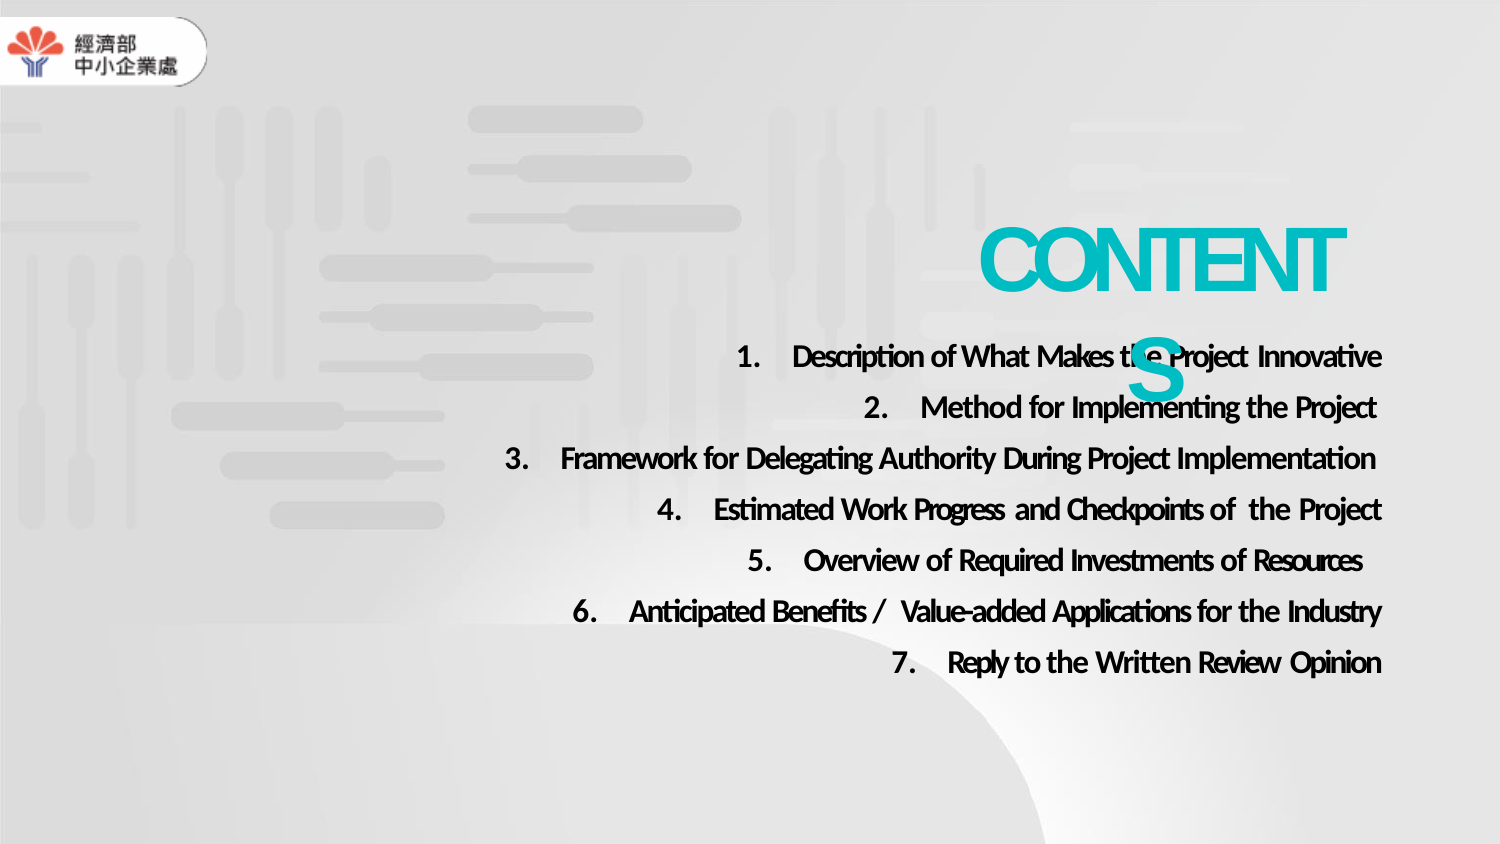

# CONTENTS
Description of What Makes the Project Innovative
Method for Implementing the Project
Framework for Delegating Authority During Project Implementation
Estimated Work Progress and Checkpoints of the Project
Overview of Required Investments of Resources
Anticipated Benefits / Value-added Applications for the Industry
Reply to the Written Review Opinion